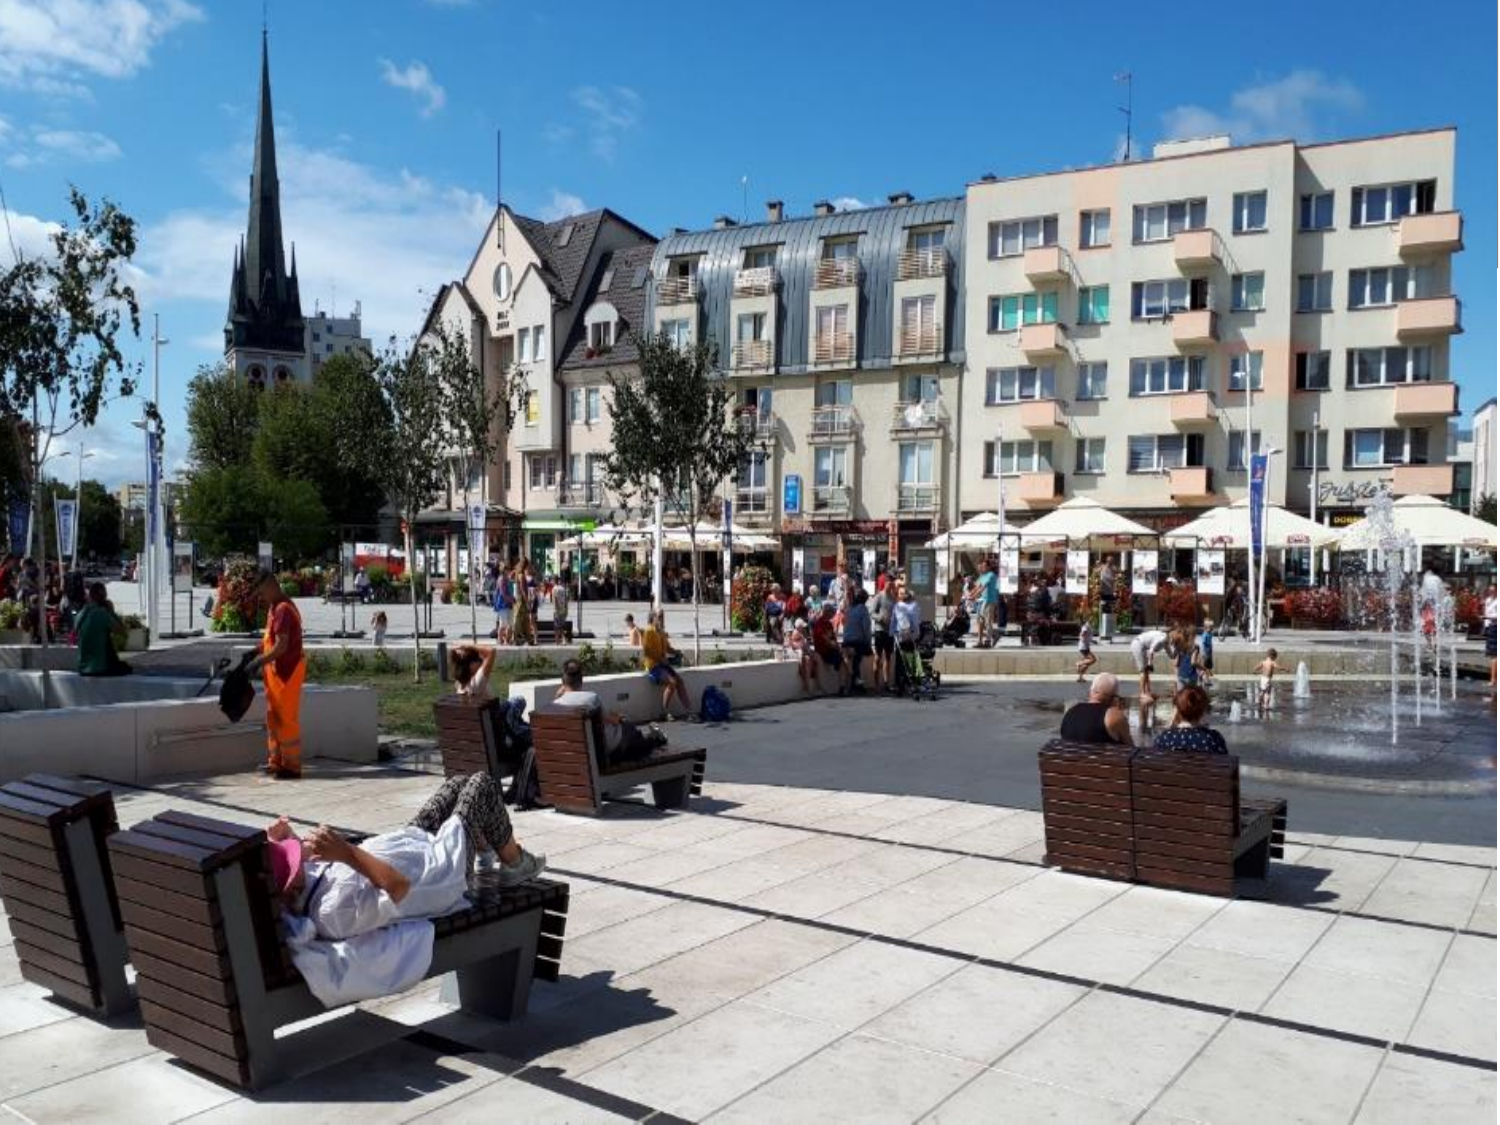

Ruch pieszy - rekomendacje
Wykonywanie wyłącznie z nawierzchni niefazowanej, najlepiej z asfaltobetonu,
Obowiązkowe obniżenia krawężników na skrzyżowaniach z pasami medialnymi dla osób niedowidzących,
Utrzymywanie niwelety ciągów pieszych na skrzyżowaniach z ulicami niższych klas (L i D)
Minimalną szerokość chodnika dostępnego dla pieszych 2,5m, w wyjątkowych sytuacjach 2m
Dostępność ławek minimum co 100m
Dostępność koszy na śmieci minimum co 50m
Dostępność toalet publicznych minimum co 500m
Zasadzanie drzew lub stawianie donic zacieniających ciągi piesze
Oświetlenie przejść dla pieszych